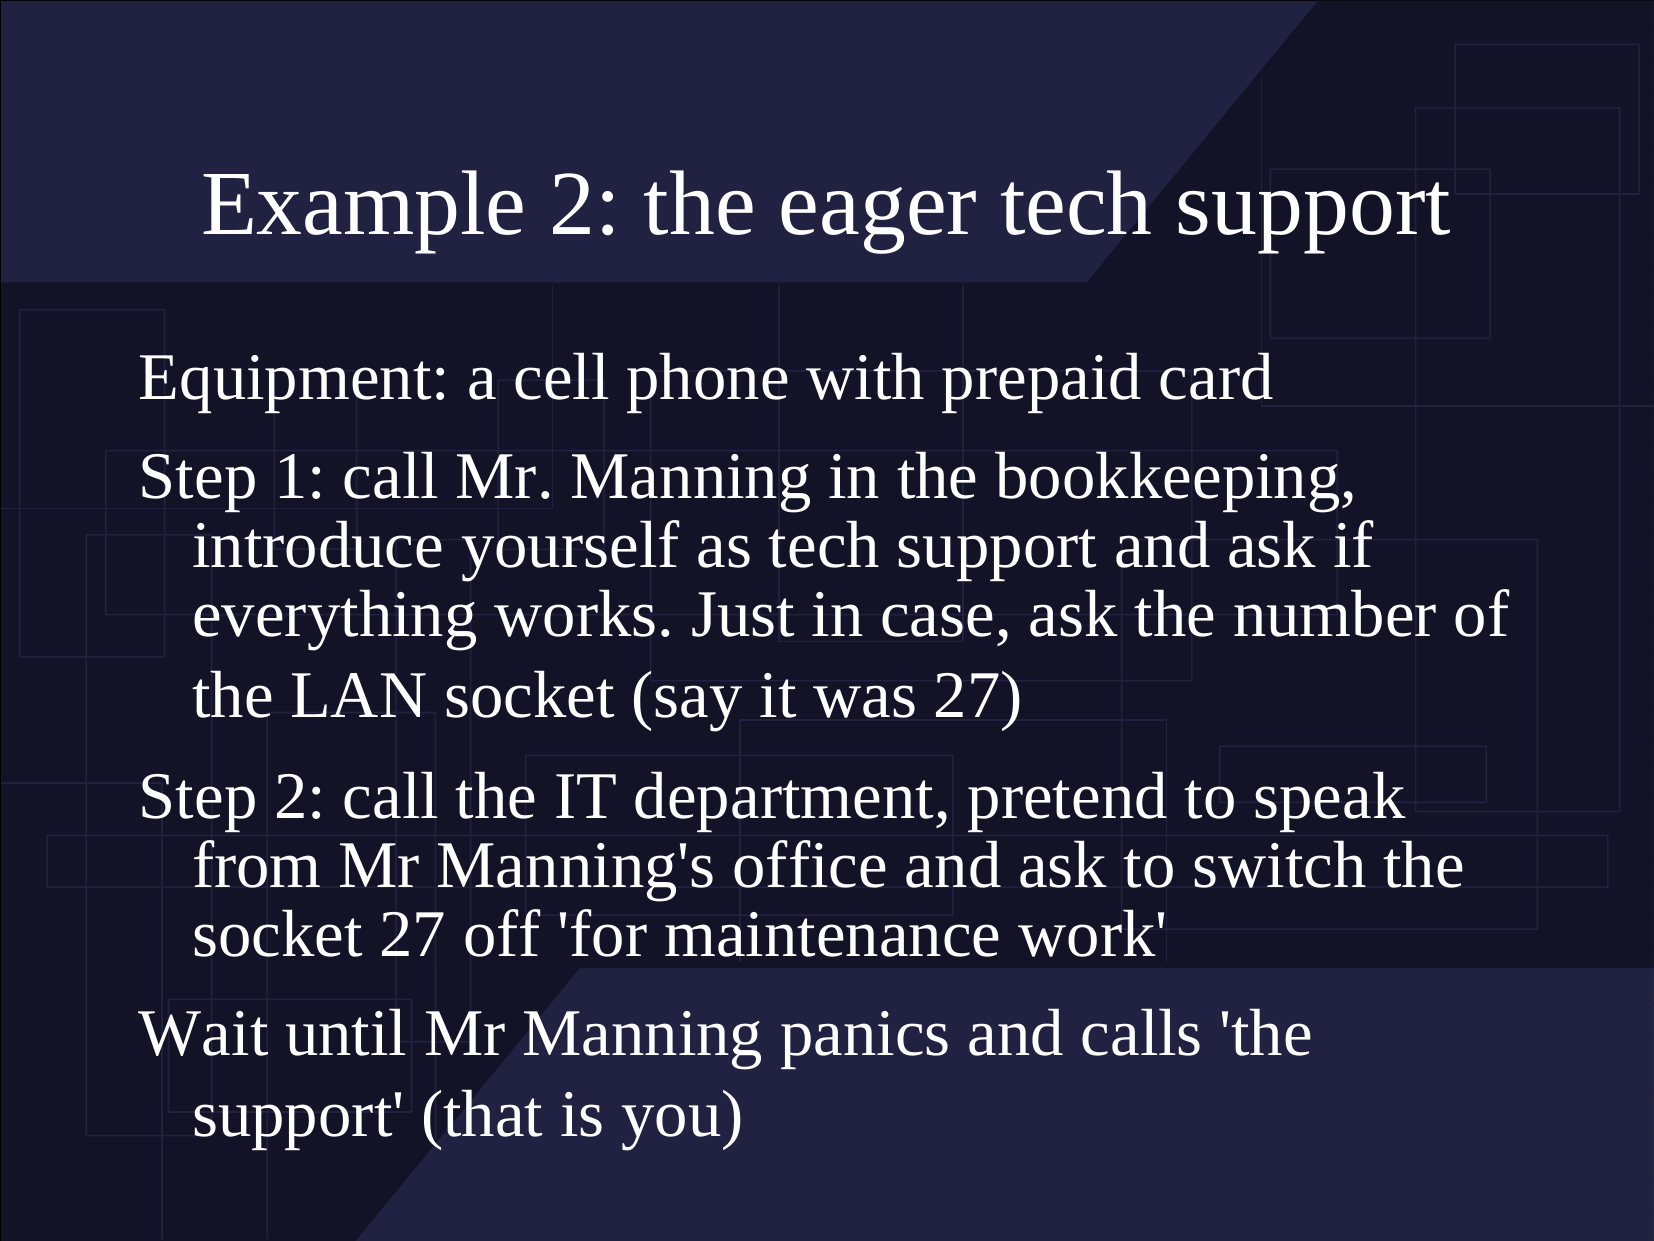

# Example 2: the eager tech support
Equipment: a cell phone with prepaid card
Step 1: call Mr. Manning in the bookkeeping, introduce yourself as tech support and ask if everything works. Just in case, ask the number of the LAN socket (say it was 27)‏
Step 2: call the IT department, pretend to speak from Mr Manning's office and ask to switch the socket 27 off 'for maintenance work'
Wait until Mr Manning panics and calls 'the support' (that is you)‏